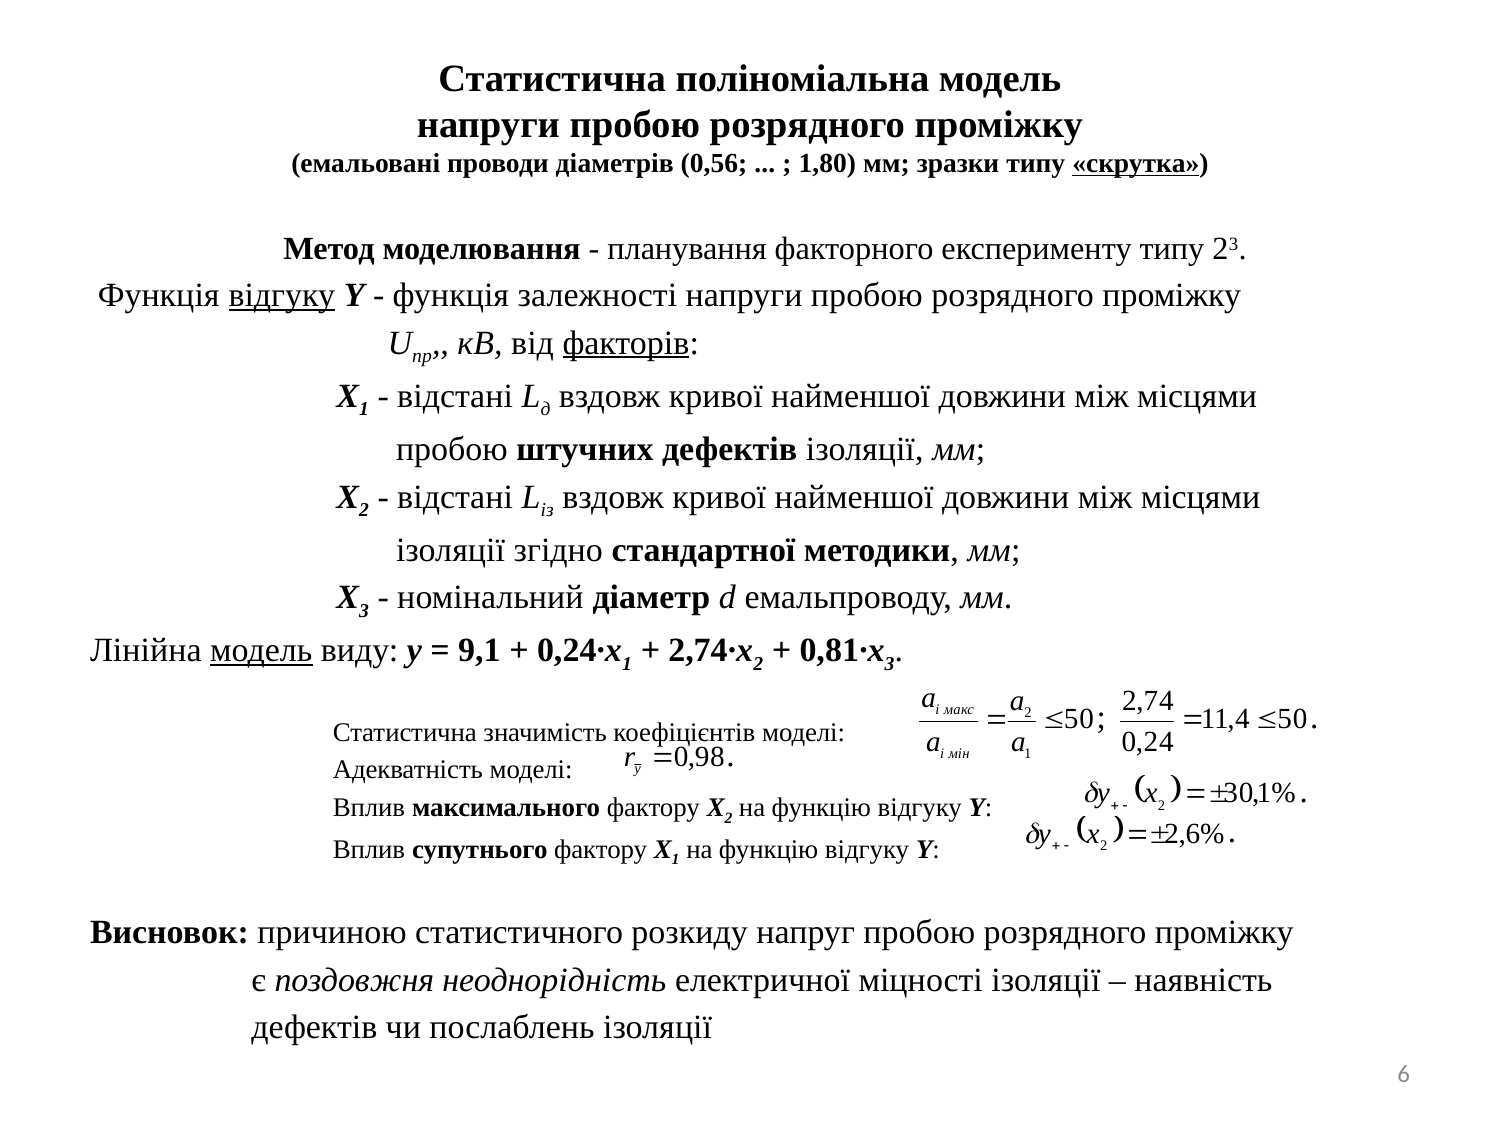

# Статистична поліноміальна модель напруги пробою розрядного проміжку (емальовані проводи діаметрів (0,56; ... ; 1,80) мм; зразки типу «скрутка»)
 Метод моделювання - планування факторного експерименту типу 23.
 Функція відгуку Y - функція залежності напруги пробою розрядного проміжку
 Uпр,, кВ, від факторів:
 Х1 - відстані Lд вздовж кривої найменшої довжини між місцями
 пробою штучних дефектів ізоляції, мм;
 Х2 - відстані Lіз вздовж кривої найменшої довжини між місцями
 ізоляції згідно стандартної методики, мм;
 Х3 - номінальний діаметр d емальпроводу, мм.
Лінійна модель виду: у = 9,1 + 0,24·х1 + 2,74·х2 + 0,81·х3.
 Статистична значимість коефіцієнтів моделі:
 Адекватність моделі:
 Вплив максимального фактору Х2 на функцію відгуку Y:
 Вплив супутнього фактору Х1 на функцію відгуку Y:
Висновок: причиною статистичного розкиду напруг пробою розрядного проміжку
 є поздовжня неоднорідність електричної міцності ізоляції – наявність
 дефектів чи послаблень ізоляції